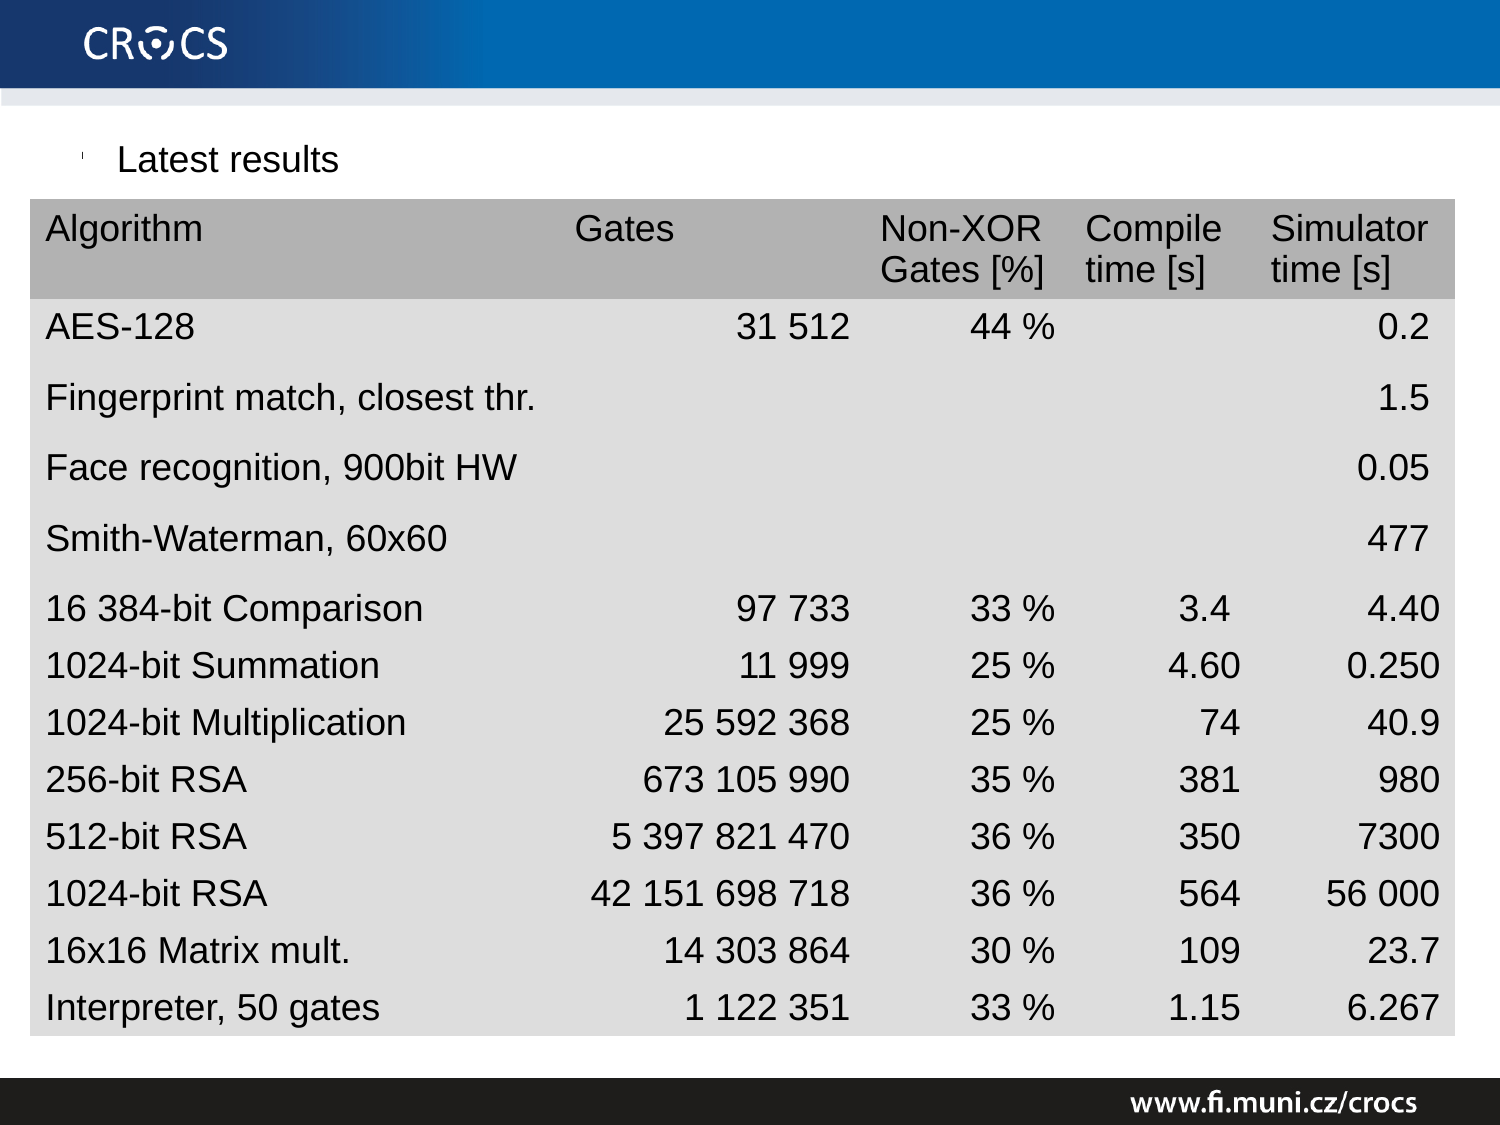

Latest results
| Algorithm | Gates | Non-XOR Gates [%] | Compile time [s] | Simulator time [s] |
| --- | --- | --- | --- | --- |
| AES-128 | 31 512 | 44 % | | 0.2 |
| Fingerprint match, closest thr. | | | | 1.5 |
| Face recognition, 900bit HW | | | | 0.05 |
| Smith-Waterman, 60x60 | | | | 477 |
| 16 384-bit Comparison | 97 733 | 33 % | 3.4 | 4.40 |
| 1024-bit Summation | 11 999 | 25 % | 4.60 | 0.250 |
| 1024-bit Multiplication | 25 592 368 | 25 % | 74 | 40.9 |
| 256-bit RSA | 673 105 990 | 35 % | 381 | 980 |
| 512-bit RSA | 5 397 821 470 | 36 % | 350 | 7300 |
| 1024-bit RSA | 42 151 698 718 | 36 % | 564 | 56 000 |
| 16x16 Matrix mult. | 14 303 864 | 30 % | 109 | 23.7 |
| Interpreter, 50 gates | 1 122 351 | 33 % | 1.15 | 6.267 |